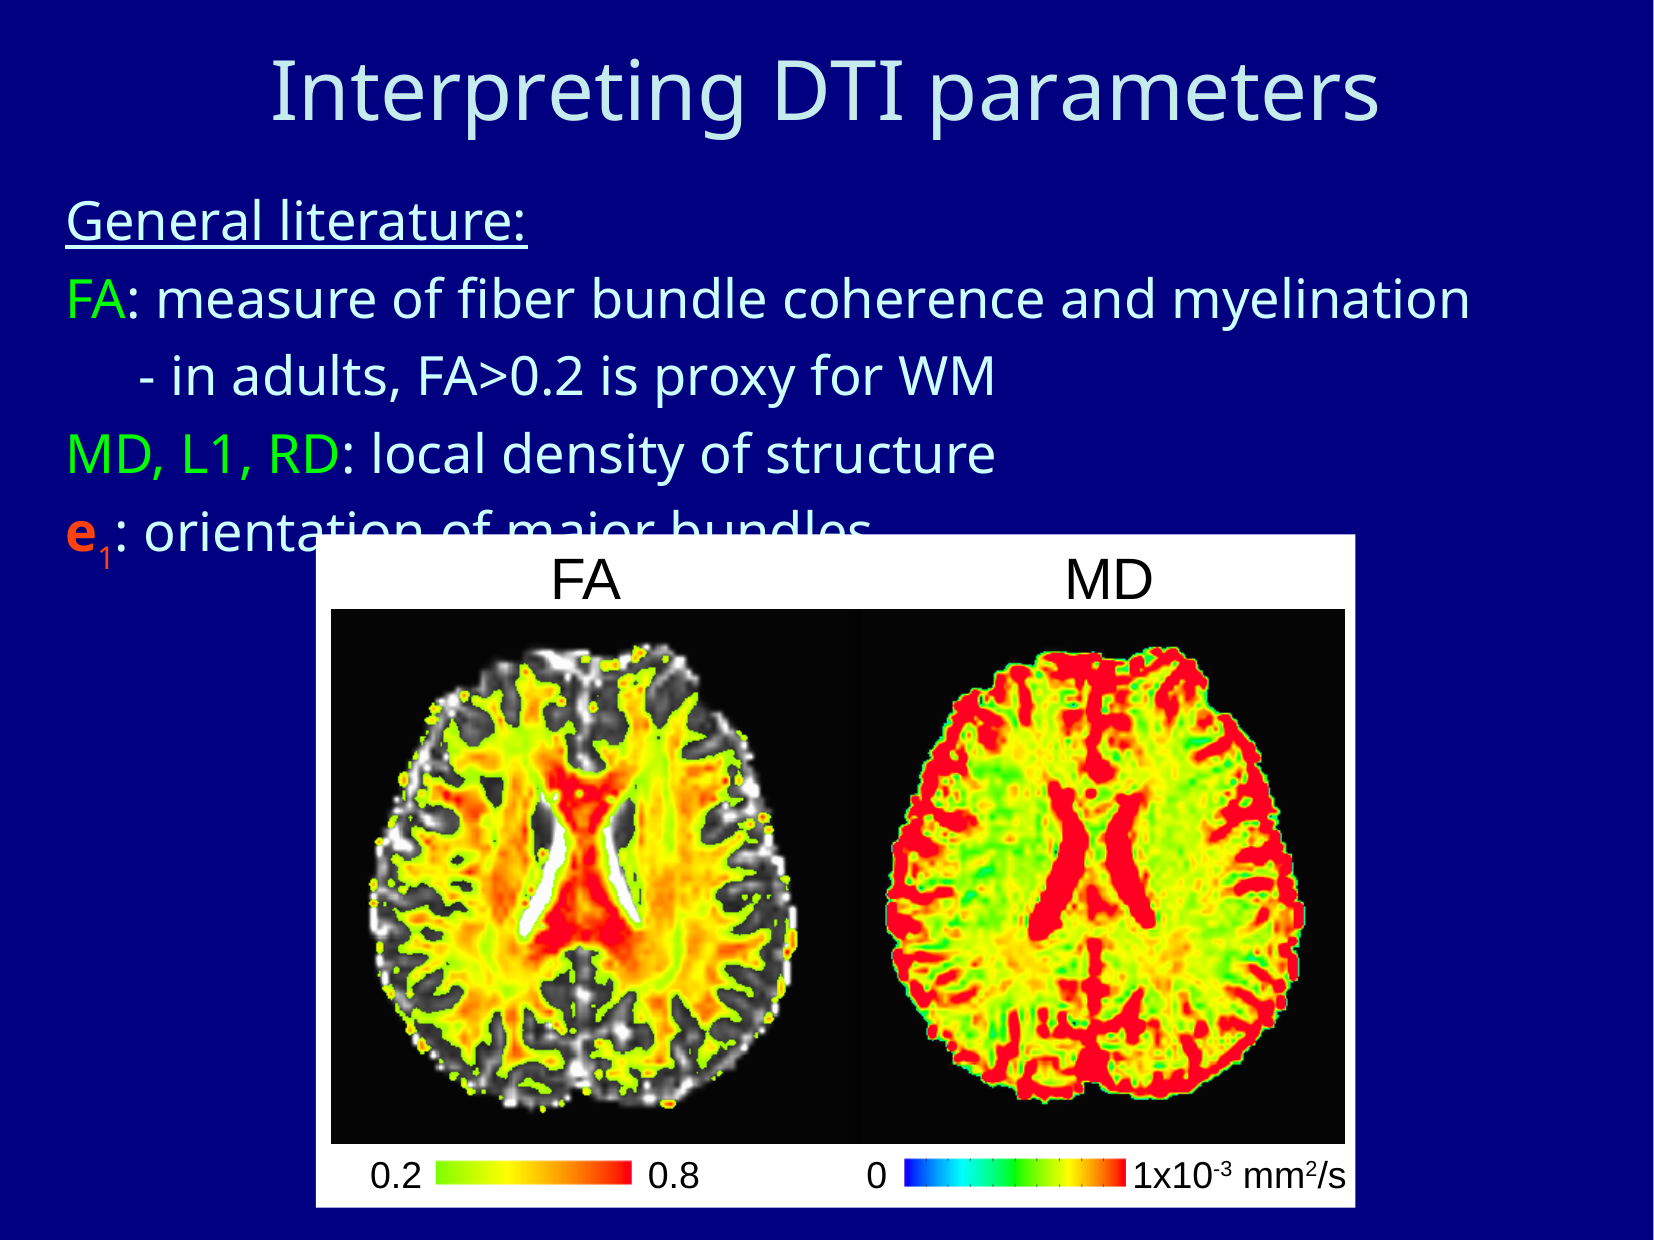

# Interpreting DTI parameters
General literature:
FA: measure of fiber bundle coherence and myelination
	- in adults, FA>0.2 is proxy for WM
MD, L1, RD: local density of structure
e1: orientation of major bundles
FA
MD
0.2
0.8
0
1x10-3 mm2/s